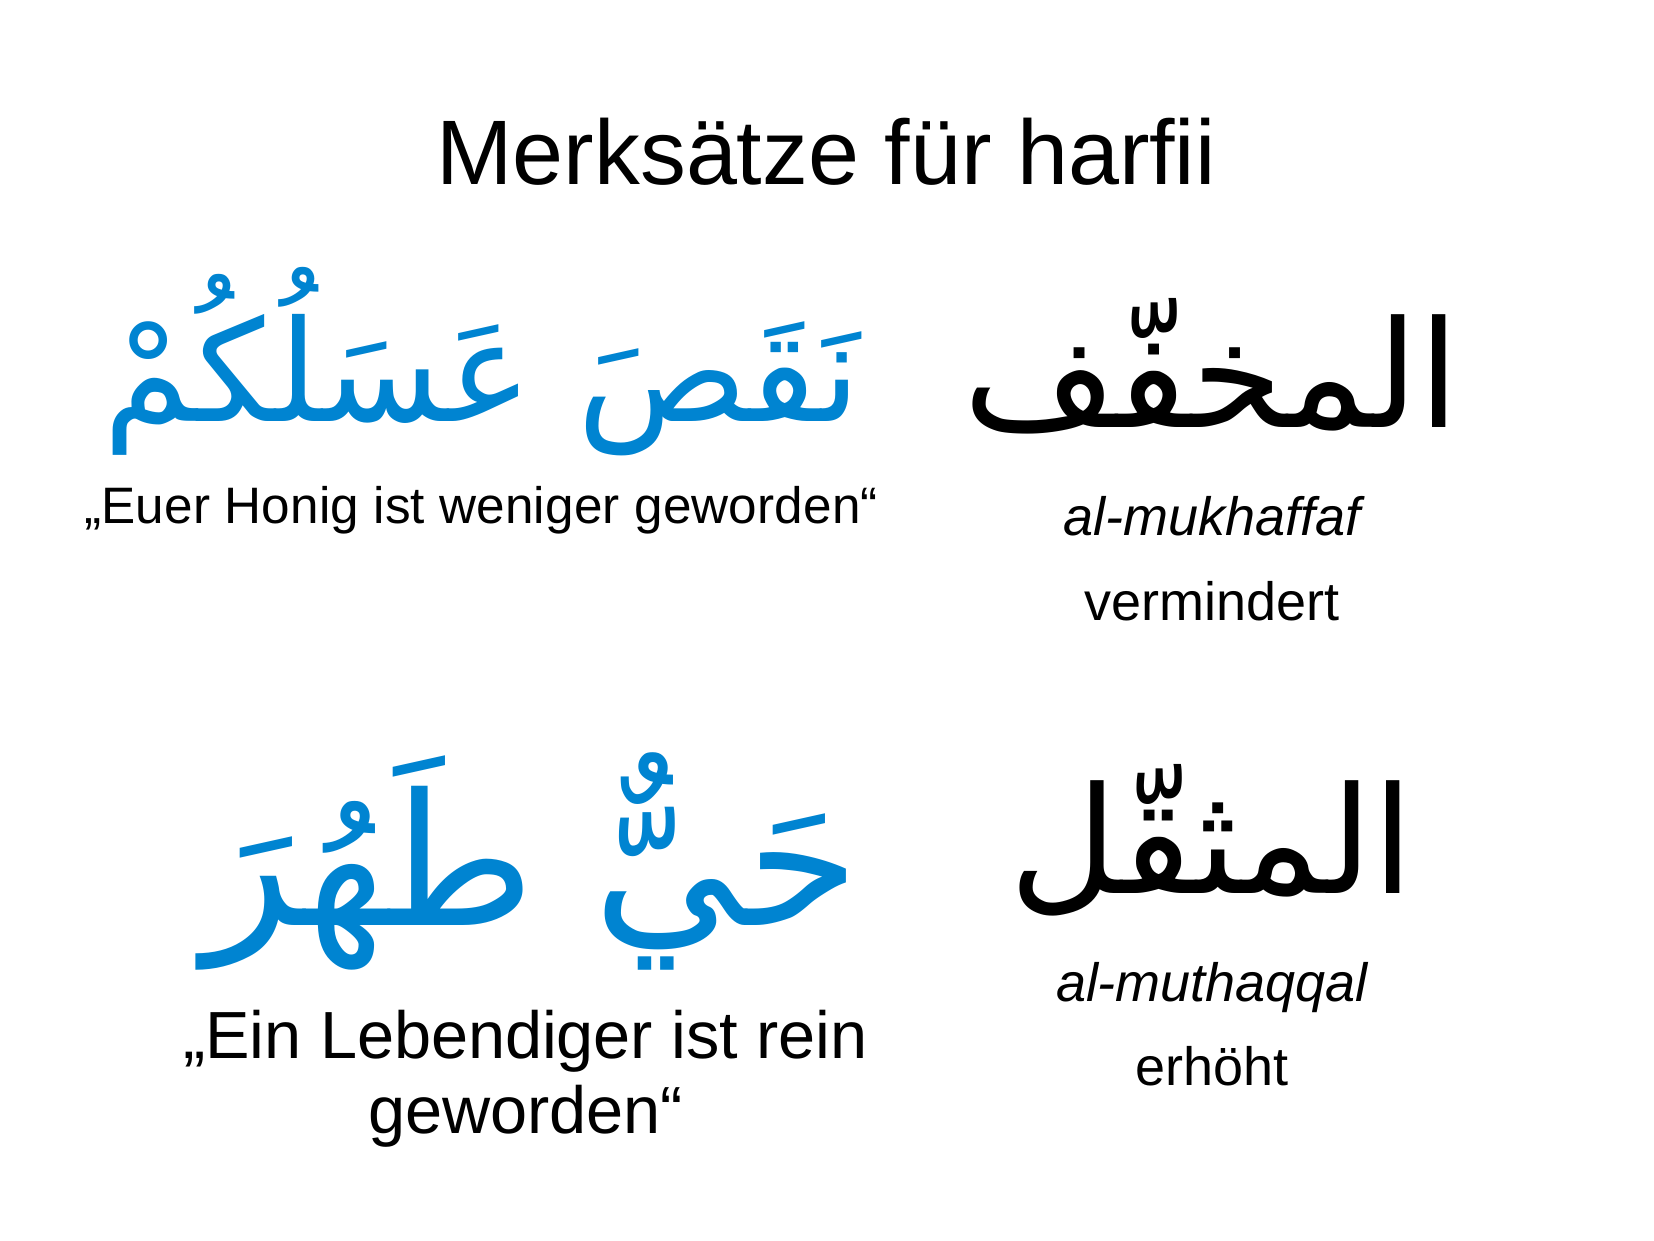

# Merksätze für harfii
نَقَصَ عَسَلُكُمْ
„Euer Honig ist weniger geworden“
المخفّف
al-mukhaffaf
vermindert
حَيٌّ طَهُرَ
„Ein Lebendiger ist rein geworden“
المثقّل
al-muthaqqal
erhöht